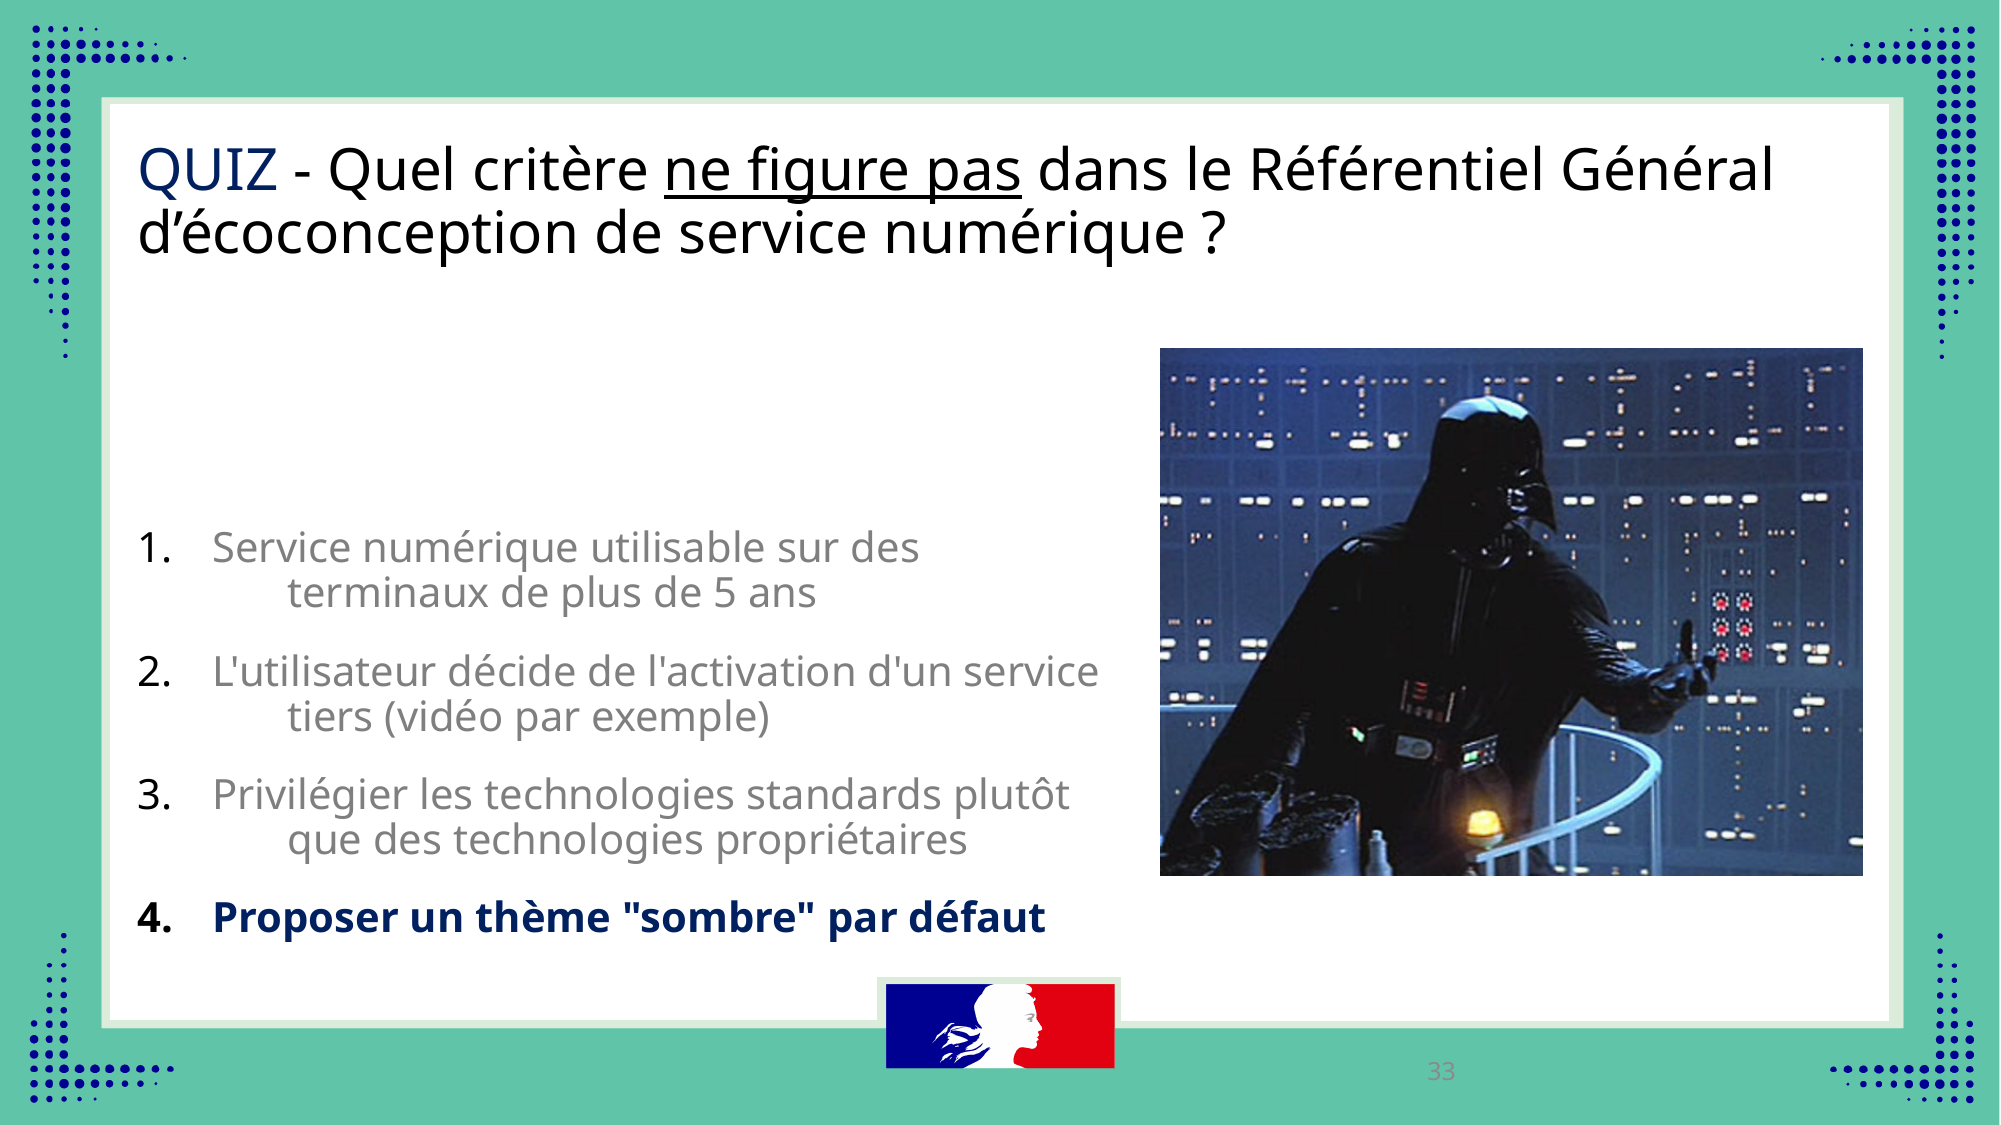

# QUIZ - Quel critère ne figure pas dans le Référentiel Général d’écoconception de service numérique ?
Service numérique utilisable sur des terminaux de plus de 5 ans
L'utilisateur décide de l'activation d'un service tiers (vidéo par exemple)
Privilégier les technologies standards plutôt que des technologies propriétaires
Proposer un thème "sombre" par défaut